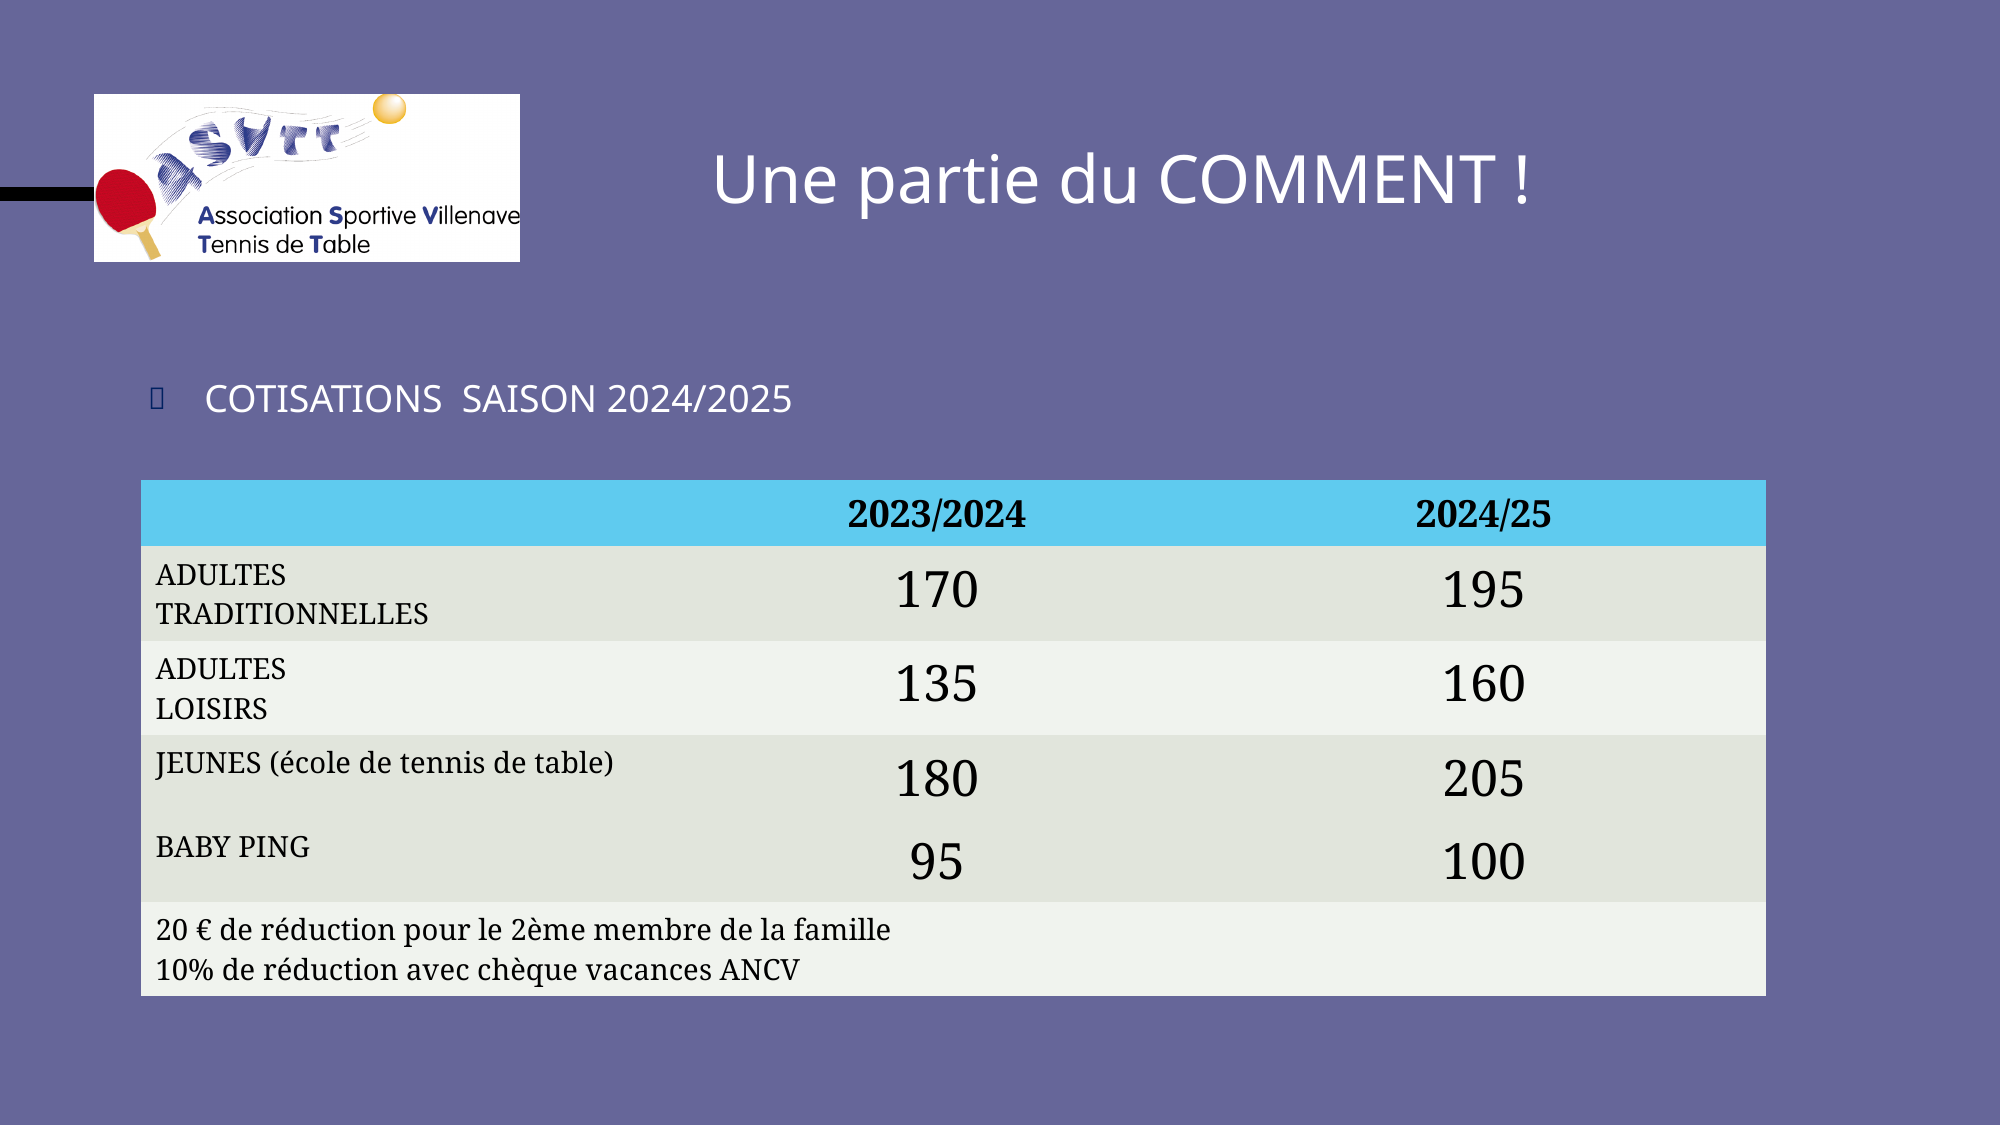

Une partie du COMMENT !
# COTISATIONS SAISON 2024/2025
| | 2023/2024 | 2024/25 |
| --- | --- | --- |
| ADULTES TRADITIONNELLES | 170 | 195 |
| ADULTES LOISIRS | 135 | 160 |
| JEUNES (école de tennis de table) | 180 | 205 |
| BABY PING | 95 | 100 |
| 20 € de réduction pour le 2ème membre de la famille 10% de réduction avec chèque vacances ANCV | | |